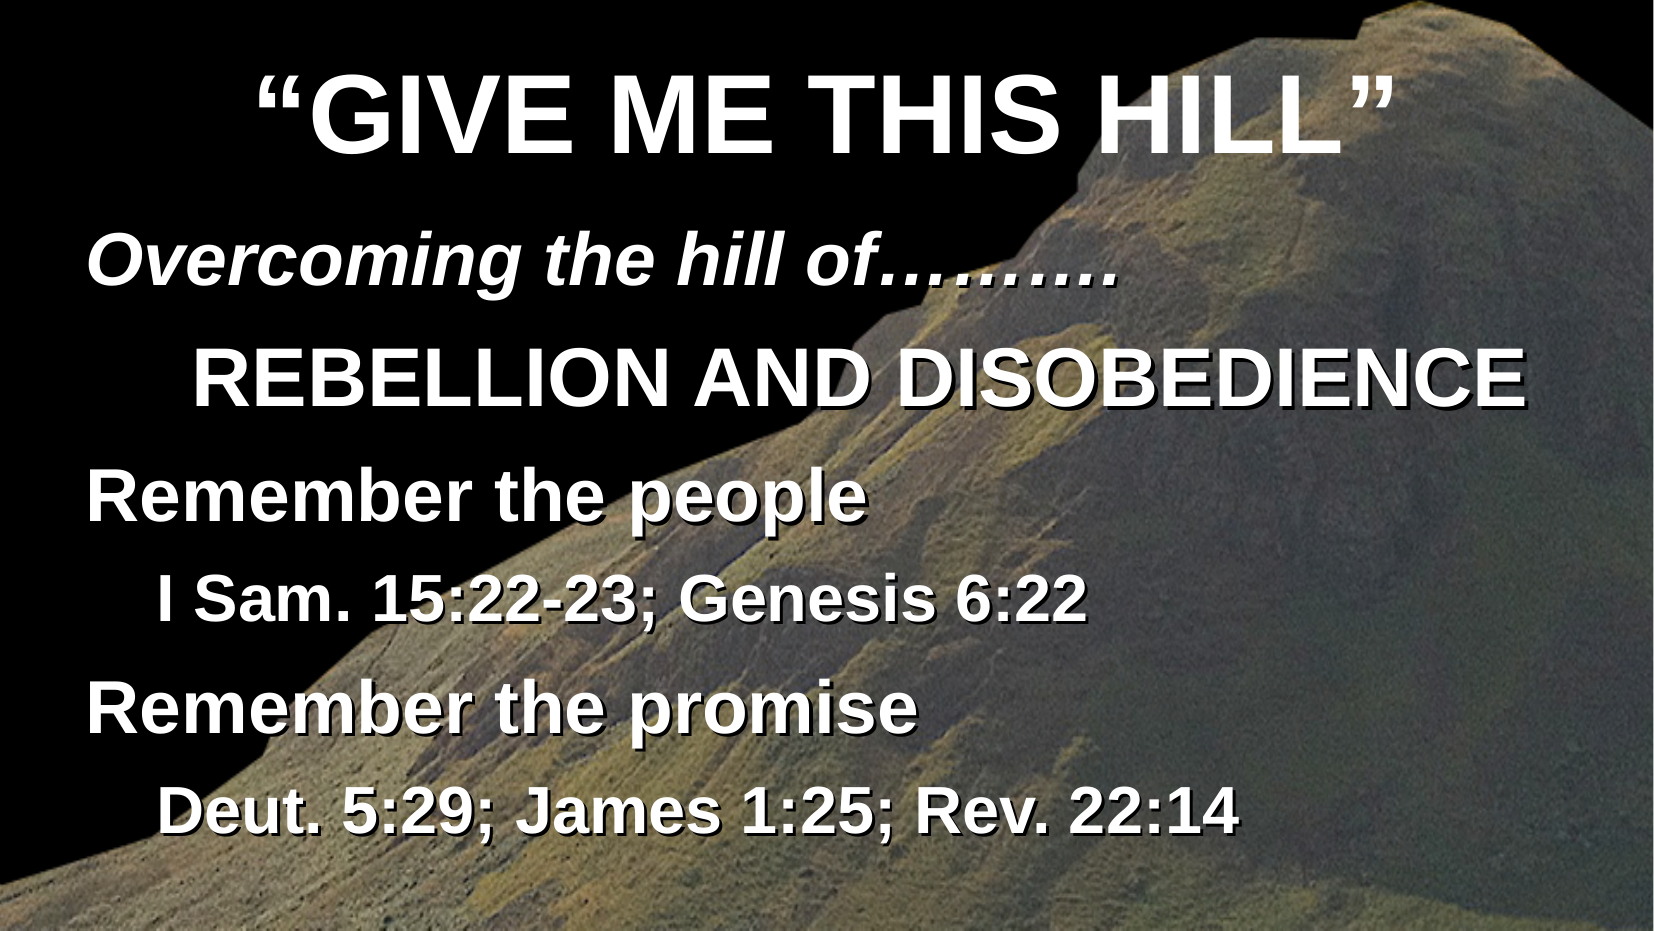

# “GIVE ME THIS HILL”
Overcoming the hill of……….
REBELLION AND DISOBEDIENCE
Remember the people
I Sam. 15:22-23; Genesis 6:22
Remember the promise
Deut. 5:29; James 1:25; Rev. 22:14